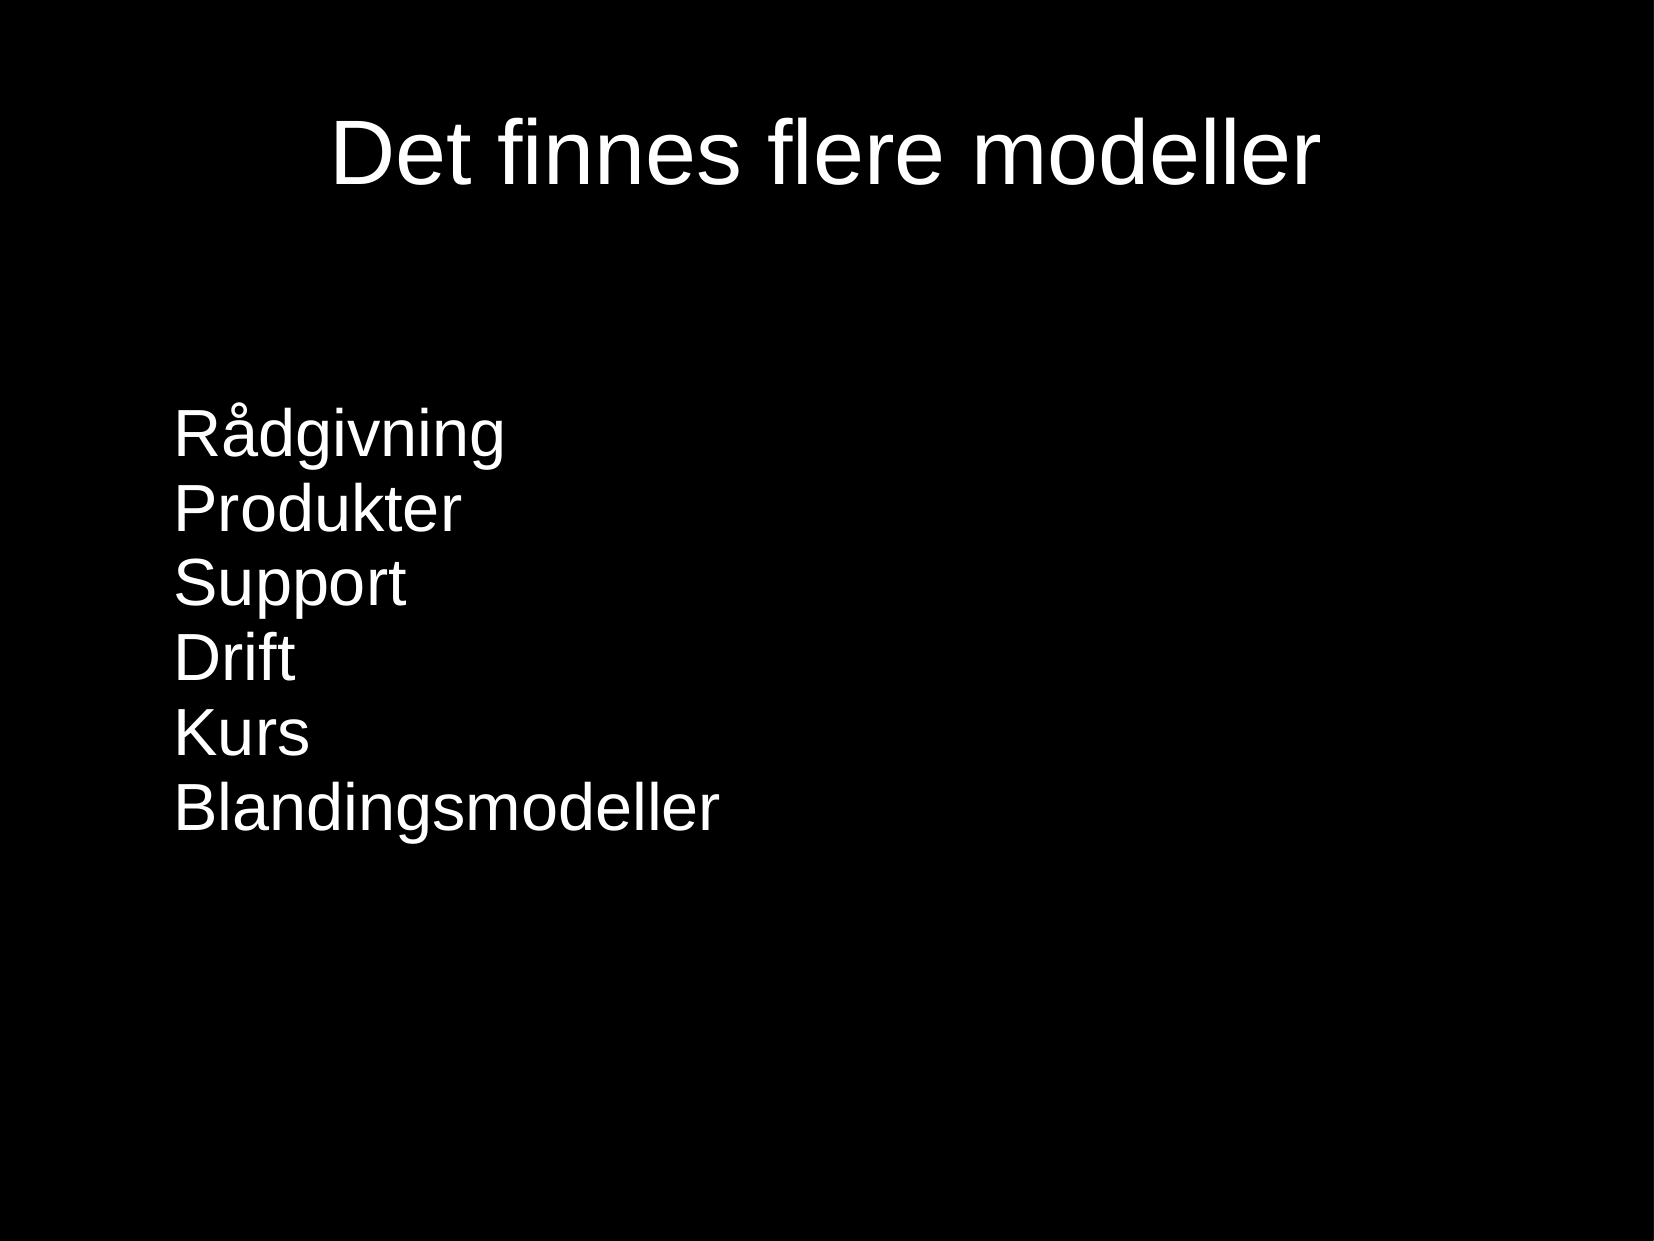

Rådgivning
 Produkter
 Support
 Drift
 Kurs
 Blandingsmodeller
# Det finnes flere modeller